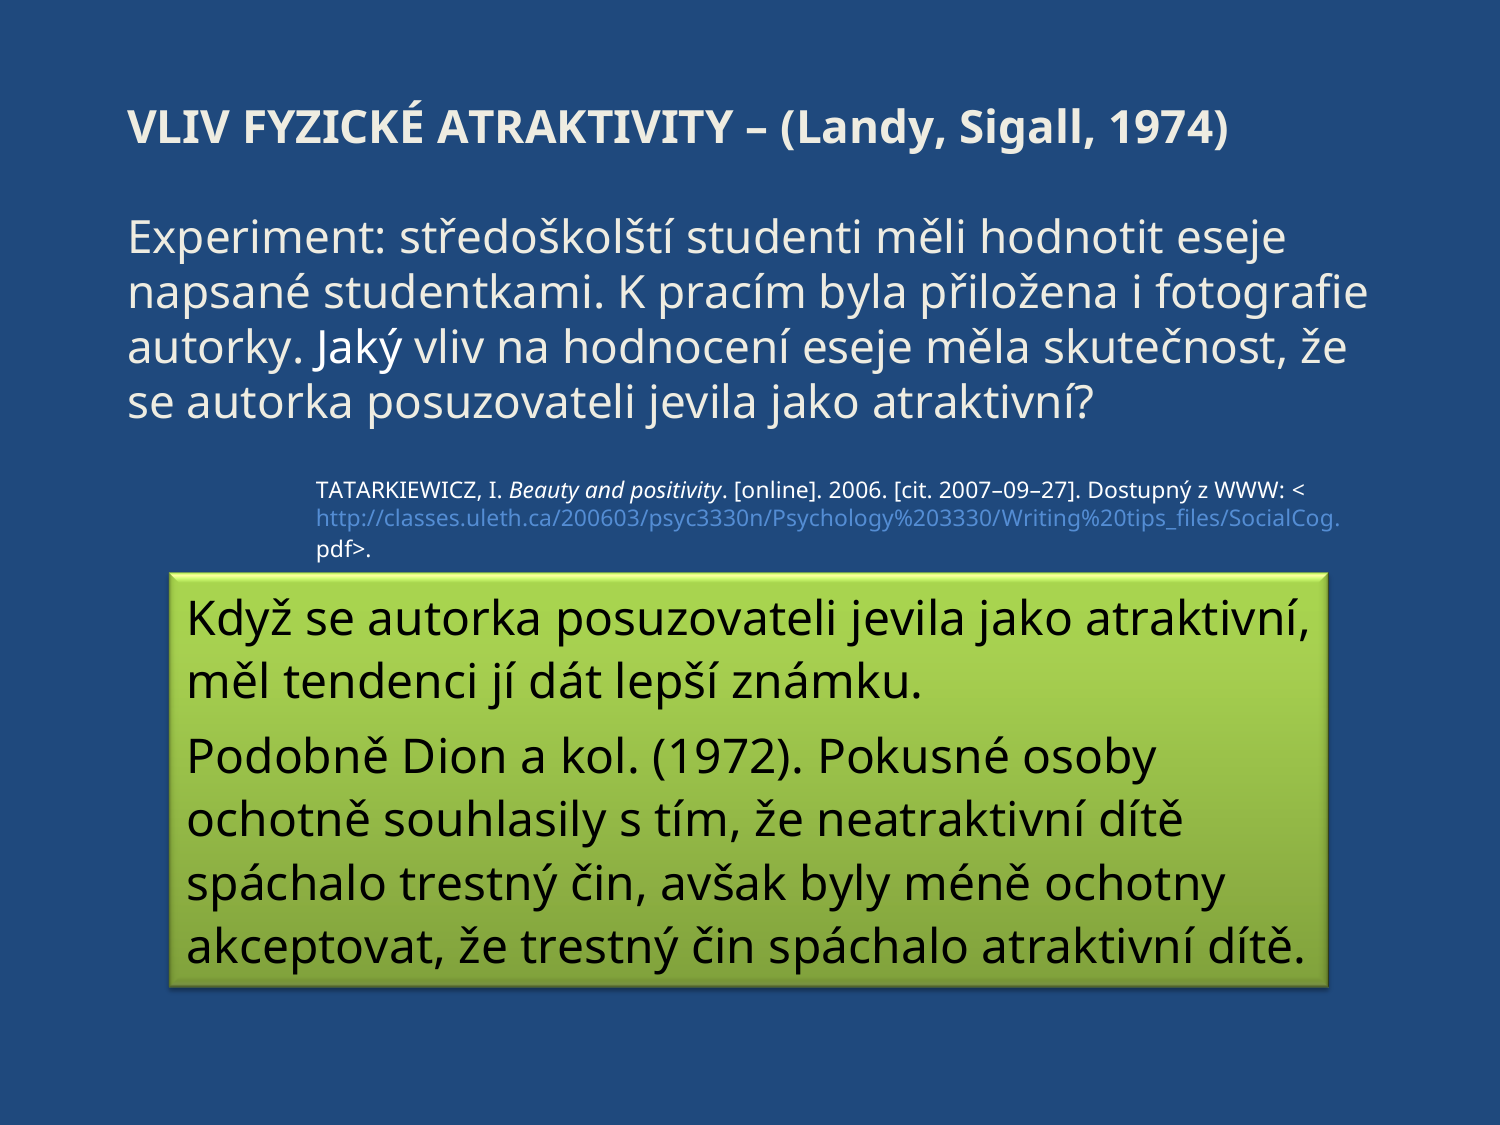

# VLIV FYZICKÉ ATRAKTIVITY – (Landy, Sigall, 1974) Experiment: středoškolští studenti měli hodnotit eseje napsané studentkami. K pracím byla přiložena i fotografie autorky. Jaký vliv na hodnocení eseje měla skutečnost, že se autorka posuzovateli jevila jako atraktivní?
TATARKIEWICZ, I. Beauty and positivity. [online]. 2006. [cit. 2007–09–27]. Dostupný z WWW: <http://classes.uleth.ca/200603/psyc3330n/Psychology%203330/Writing%20tips_files/SocialCog.pdf>.
Když se autorka posuzovateli jevila jako atraktivní, měl tendenci jí dát lepší známku.
Podobně Dion a kol. (1972). Pokusné osoby ochotně souhlasily s tím, že neatraktivní dítě spáchalo trestný čin, avšak byly méně ochotny akceptovat, že trestný čin spáchalo atraktivní dítě.